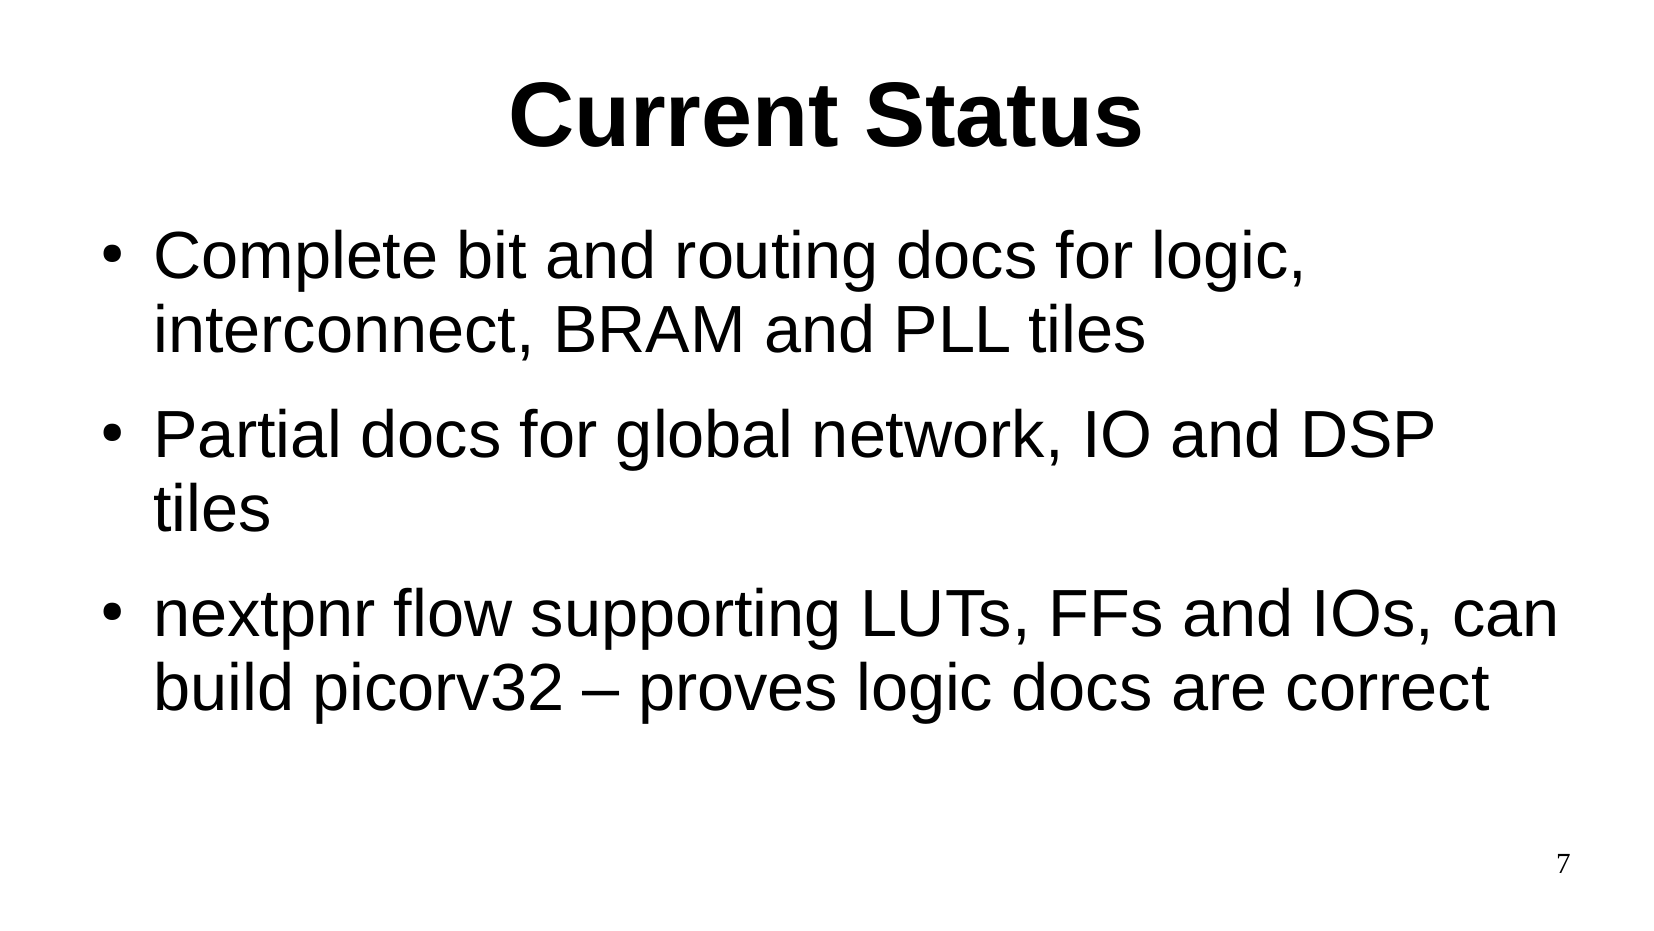

# Current Status
Complete bit and routing docs for logic, interconnect, BRAM and PLL tiles
Partial docs for global network, IO and DSP tiles
nextpnr flow supporting LUTs, FFs and IOs, can build picorv32 – proves logic docs are correct